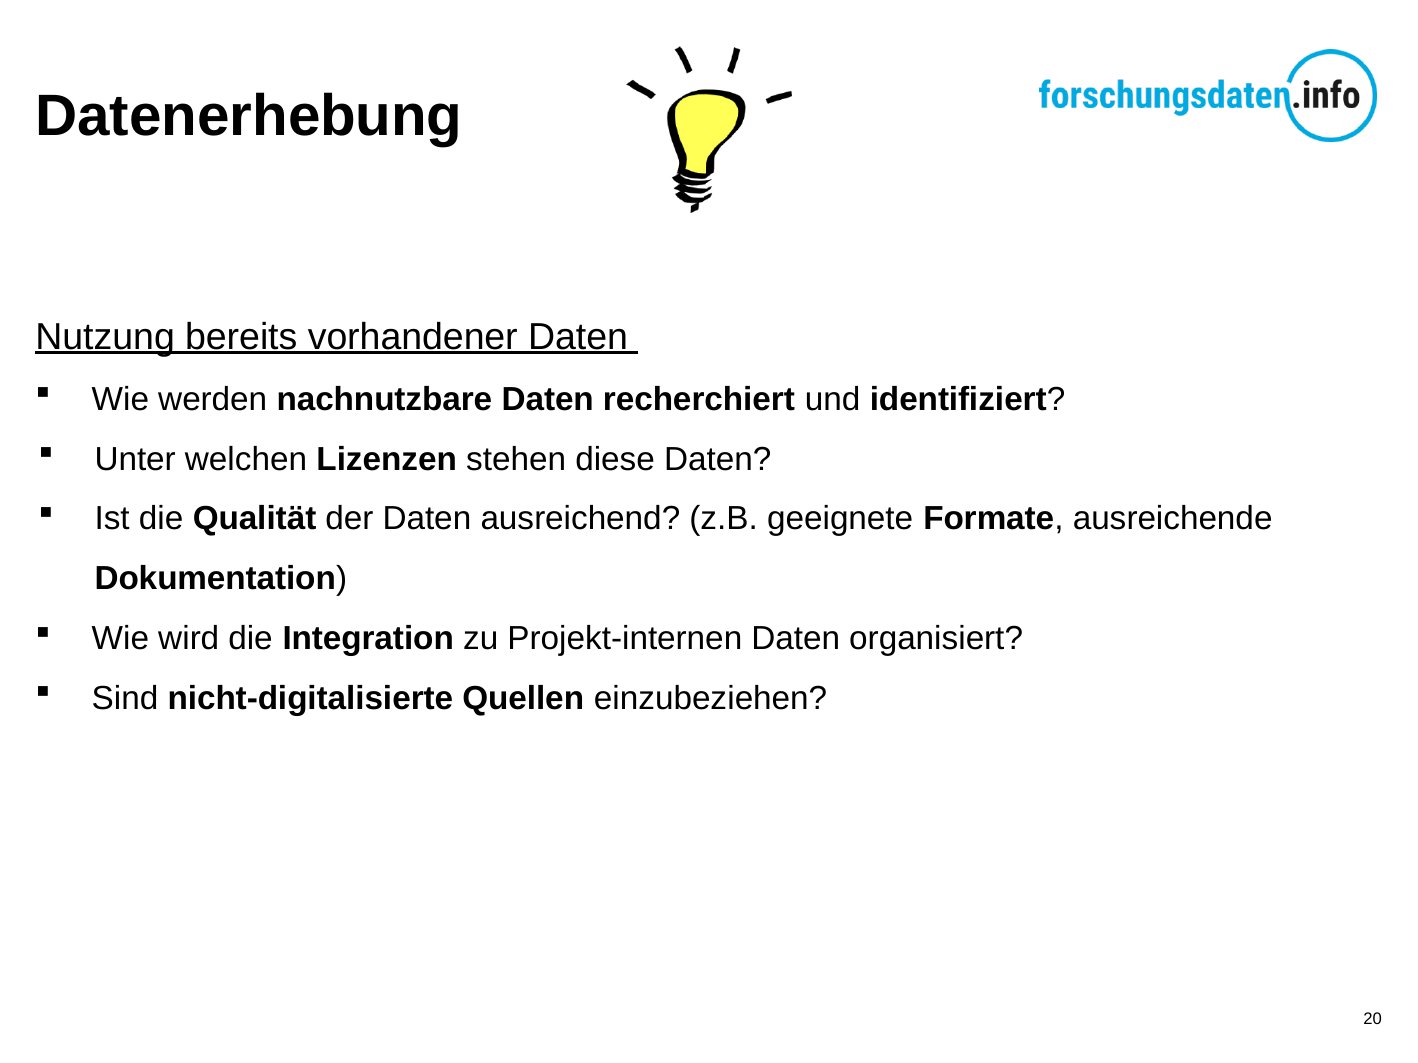

# Datenerhebung
Nutzung bereits vorhandener Daten
Wie werden nachnutzbare Daten recherchiert und identifiziert?
Unter welchen Lizenzen stehen diese Daten?
Ist die Qualität der Daten ausreichend? (z.B. geeignete Formate, ausreichende Dokumentation)
Wie wird die Integration zu Projekt-internen Daten organisiert?
Sind nicht-digitalisierte Quellen einzubeziehen?